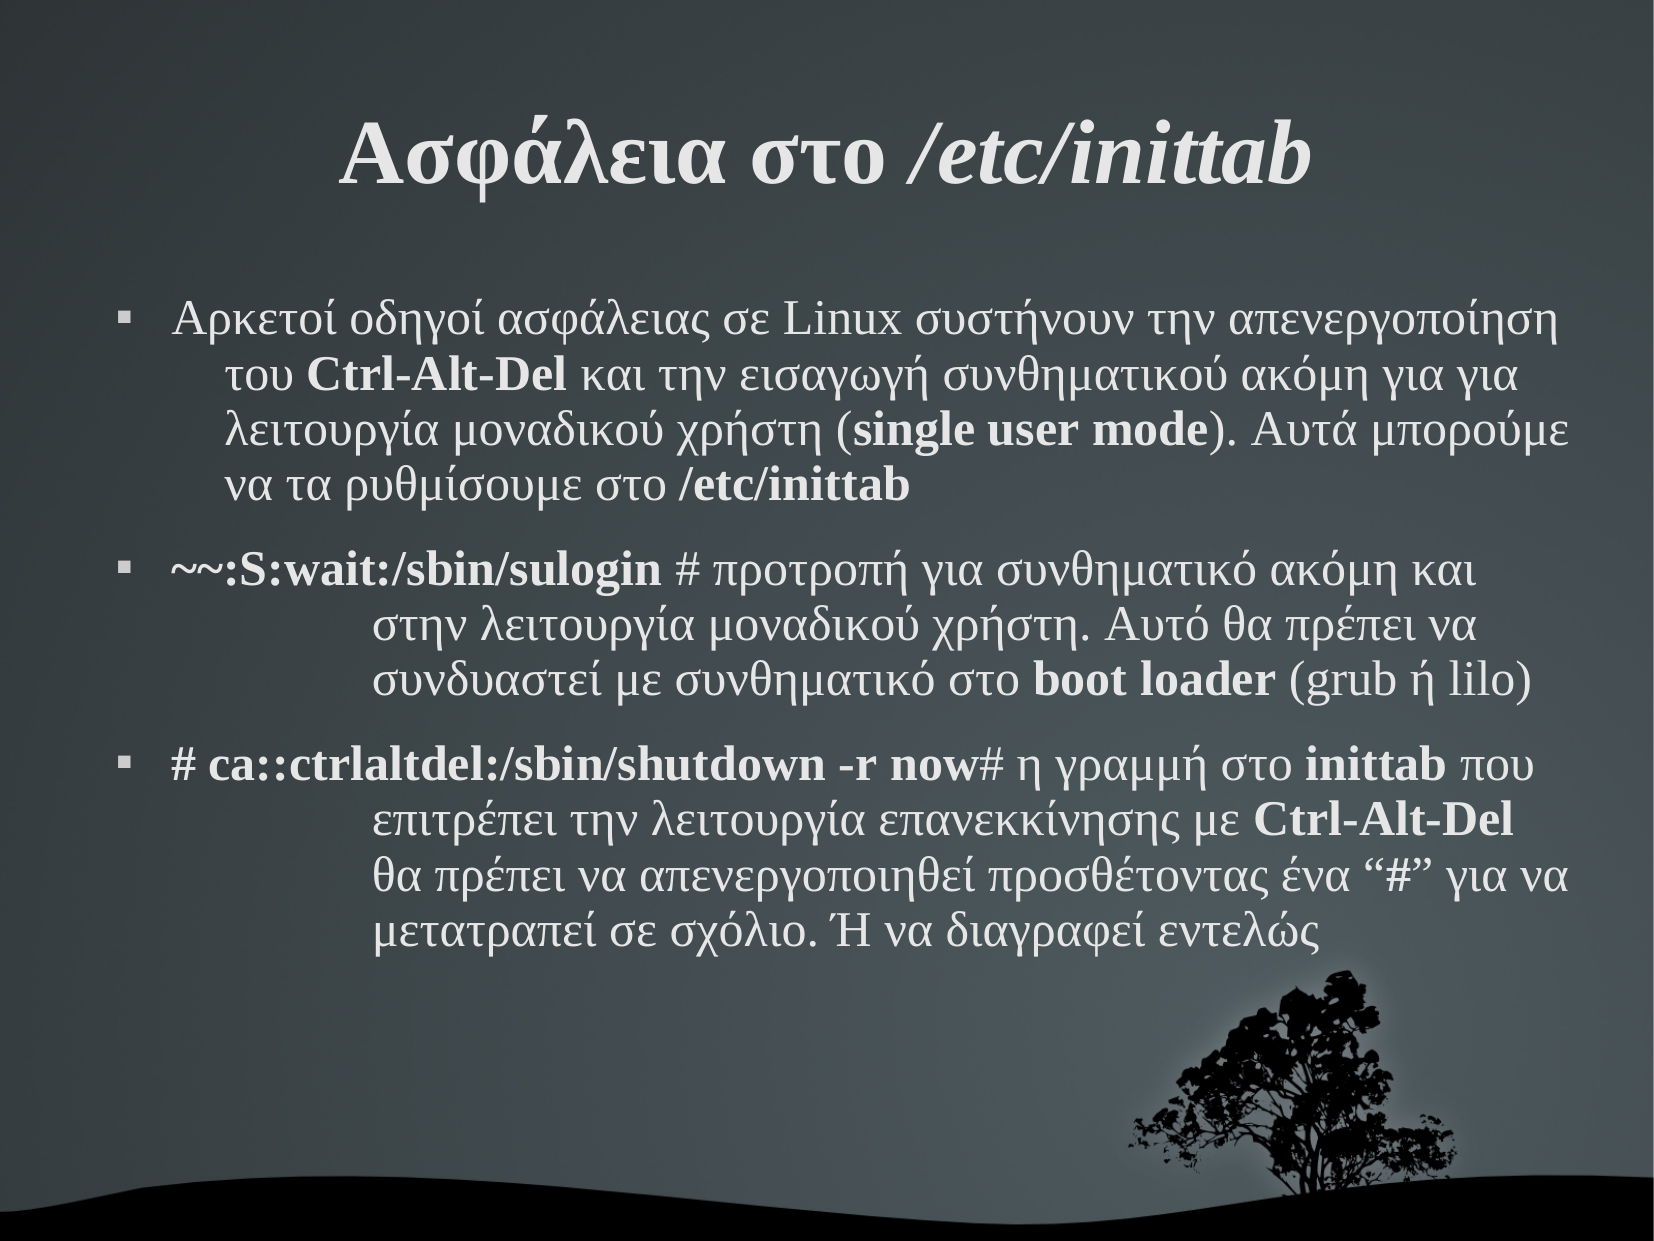

# Ασφάλεια στο /etc/inittab
Αρκετοί οδηγοί ασφάλειας σε Linux συστήνουν την απενεργοποίηση του Ctrl-Alt-Del και την εισαγωγή συνθηματικού ακόμη για για λειτουργία μοναδικού χρήστη (single user mode). Αυτά μπορούμε να τα ρυθμίσουμε στο /etc/inittab
~~:S:wait:/sbin/sulogin # προτροπή για συνθηματικό ακόμη και 			στην λειτουργία μοναδικού χρήστη. Αυτό θα πρέπει να 			συνδυαστεί με συνθηματικό στο boot loader (grub ή lilo)
# ca::ctrlaltdel:/sbin/shutdown -r now# η γραμμή στο inittab που 			επιτρέπει την λειτουργία επανεκκίνησης με Ctrl-Alt-Del 			θα πρέπει να απενεργοποιηθεί προσθέτοντας ένα “#” για να 		μετατραπεί σε σχόλιο. Ή να διαγραφεί εντελώς